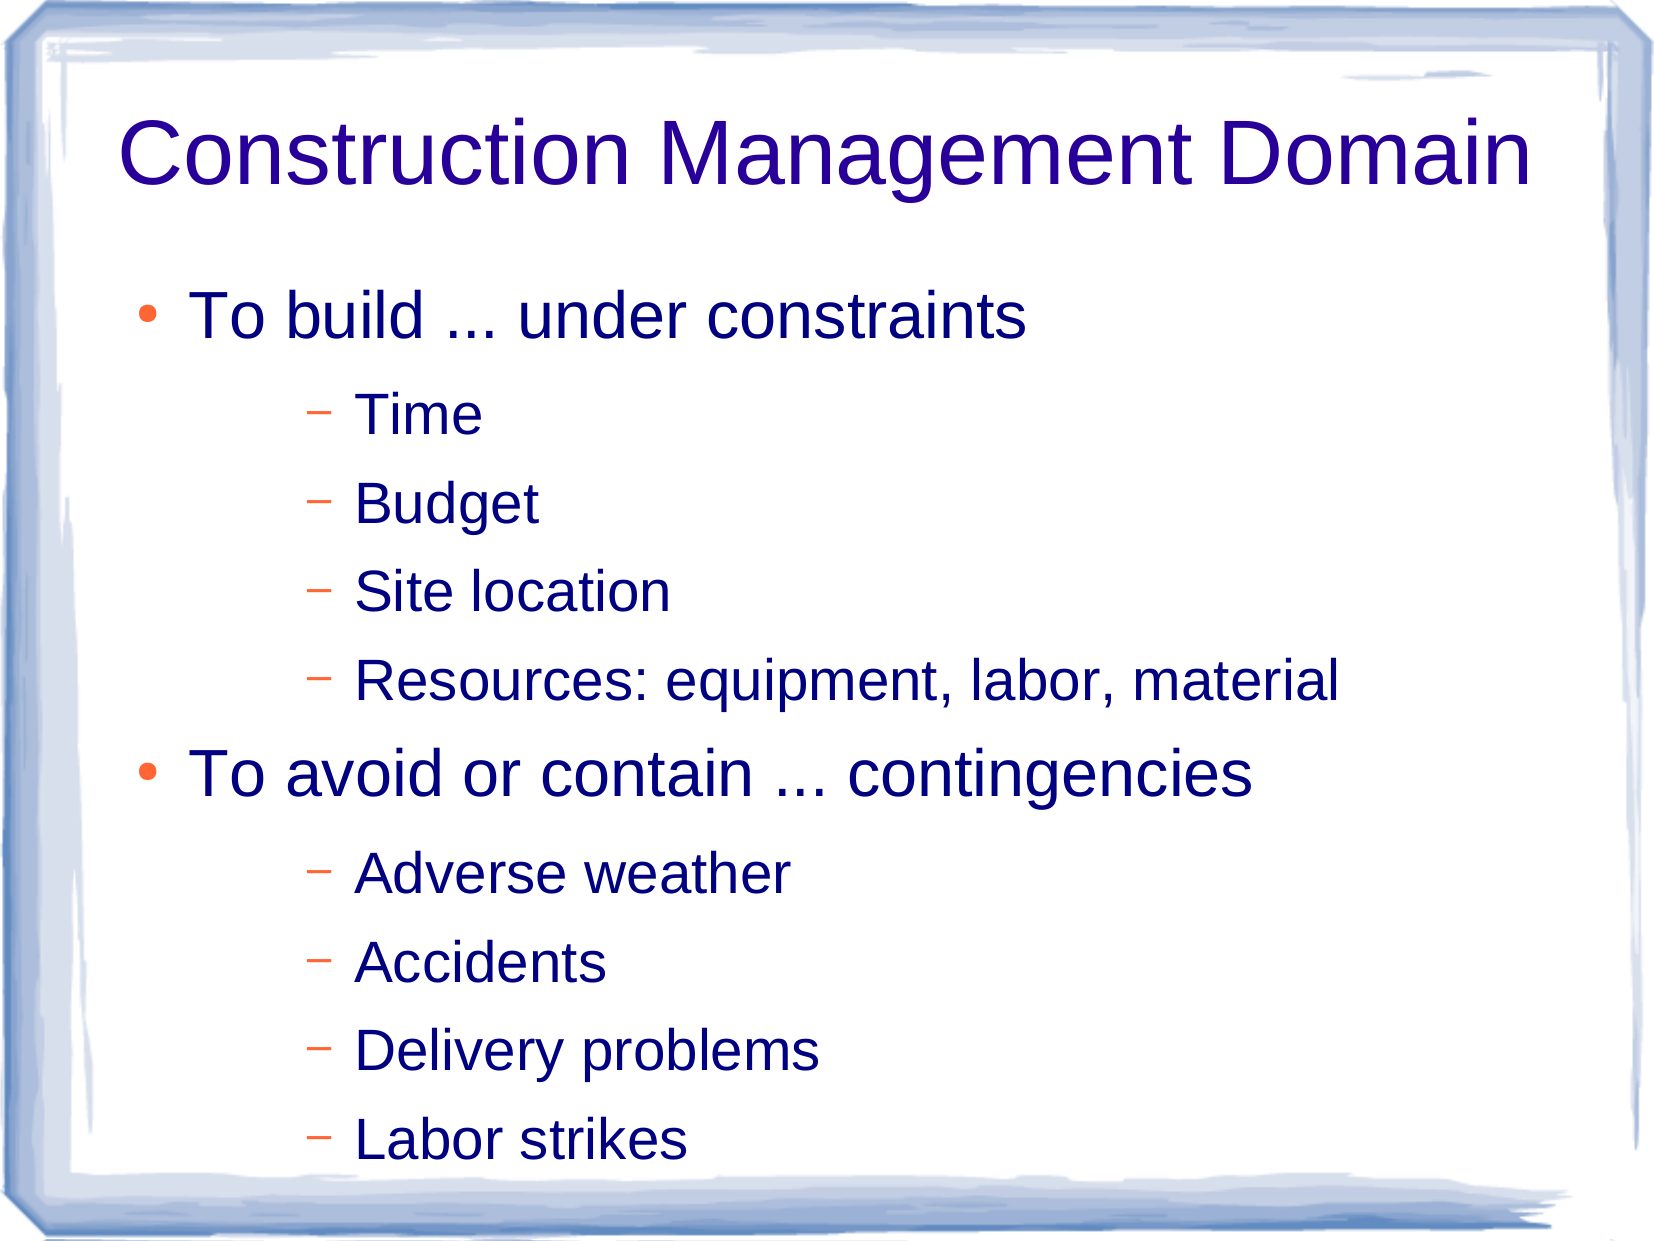

# Construction Management Domain
To build ... under constraints
Time
Budget
Site location
Resources: equipment, labor, material
To avoid or contain ... contingencies
Adverse weather
Accidents
Delivery problems
Labor strikes